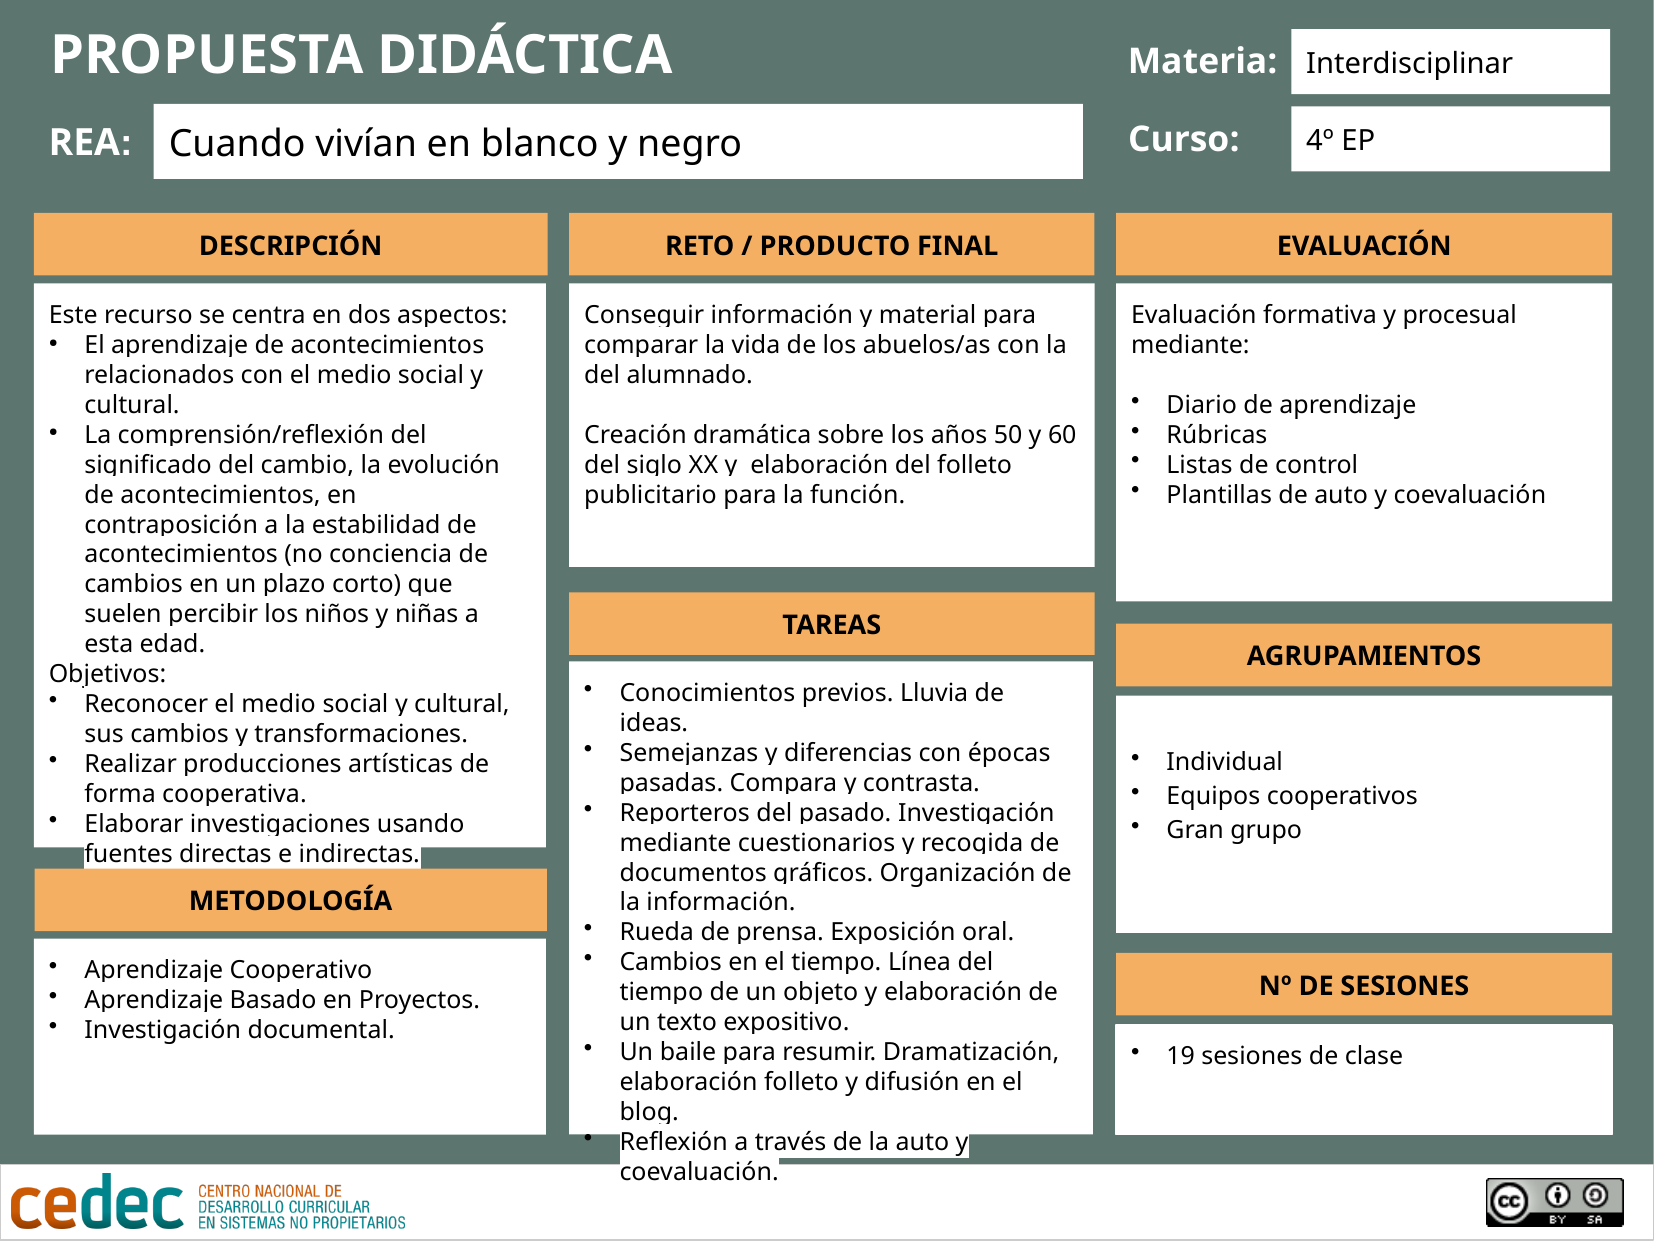

PROPUESTA DIDÁCTICA
Interdisciplinar
Materia:
Cuando vivían en blanco y negro
4º EP
Curso:
REA:
DESCRIPCIÓN
RETO / PRODUCTO FINAL
EVALUACIÓN
Este recurso se centra en dos aspectos:
El aprendizaje de acontecimientos relacionados con el medio social y cultural.
La comprensión/reflexión del significado del cambio, la evolución de acontecimientos, en contraposición a la estabilidad de acontecimientos (no conciencia de cambios en un plazo corto) que suelen percibir los niños y niñas a esta edad.
Objetivos:
Reconocer el medio social y cultural, sus cambios y transformaciones.
Realizar producciones artísticas de forma cooperativa.
Elaborar investigaciones usando fuentes directas e indirectas.
Conseguir información y material para comparar la vida de los abuelos/as con la del alumnado.
Creación dramática sobre los años 50 y 60 del siglo XX y elaboración del folleto publicitario para la función.
Evaluación formativa y procesual mediante:
Diario de aprendizaje
Rúbricas
Listas de control
Plantillas de auto y coevaluación
TAREAS
AGRUPAMIENTOS
Conocimientos previos. Lluvia de ideas.
Semejanzas y diferencias con épocas pasadas. Compara y contrasta.
Reporteros del pasado. Investigación mediante cuestionarios y recogida de documentos gráficos. Organización de la información.
Rueda de prensa. Exposición oral.
Cambios en el tiempo. Línea del tiempo de un objeto y elaboración de un texto expositivo.
Un baile para resumir. Dramatización, elaboración folleto y difusión en el blog.
Reflexión a través de la auto y coevaluación.
Individual
Equipos cooperativos
Gran grupo
METODOLOGÍA
Aprendizaje Cooperativo
Aprendizaje Basado en Proyectos.
Investigación documental.
Nº DE SESIONES
19 sesiones de clase